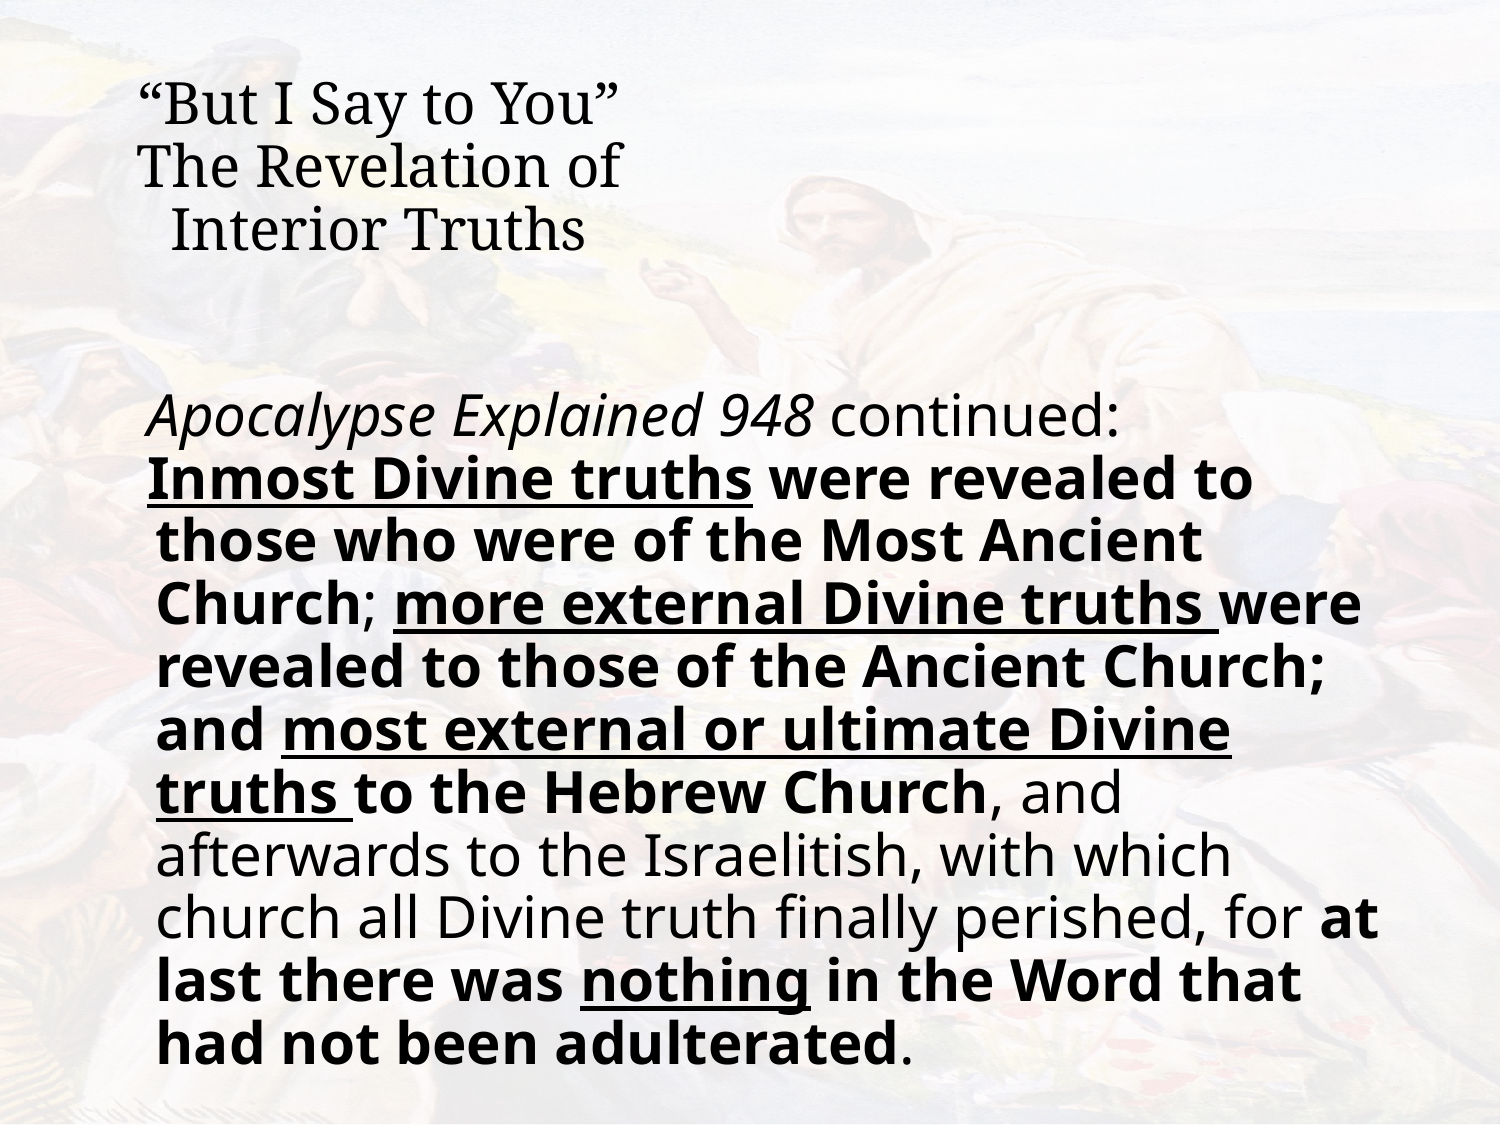

# “But I Say to You” The Revelation of Interior Truths
Apocalypse Explained 948 continued:
Inmost Divine truths were revealed to those who were of the Most Ancient Church; more external Divine truths were revealed to those of the Ancient Church; and most external or ultimate Divine truths to the Hebrew Church, and afterwards to the Israelitish, with which church all Divine truth finally perished, for at last there was nothing in the Word that had not been adulterated.